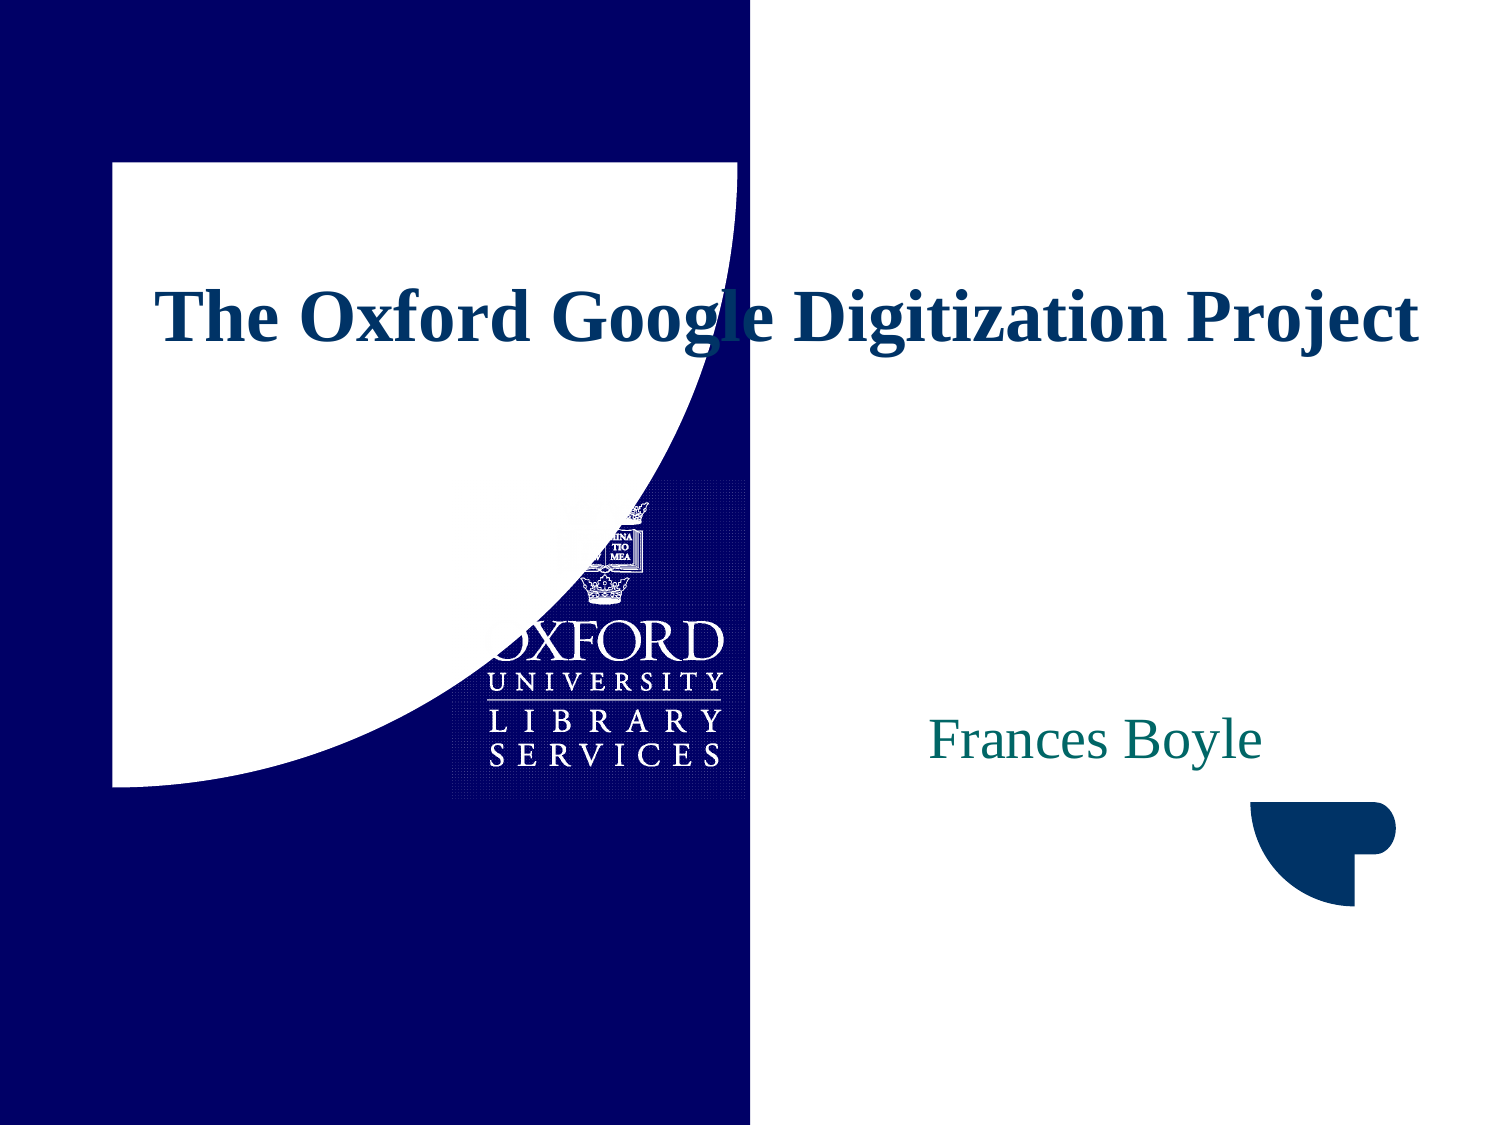

# The Oxford Google Digitization Project
Frances Boyle